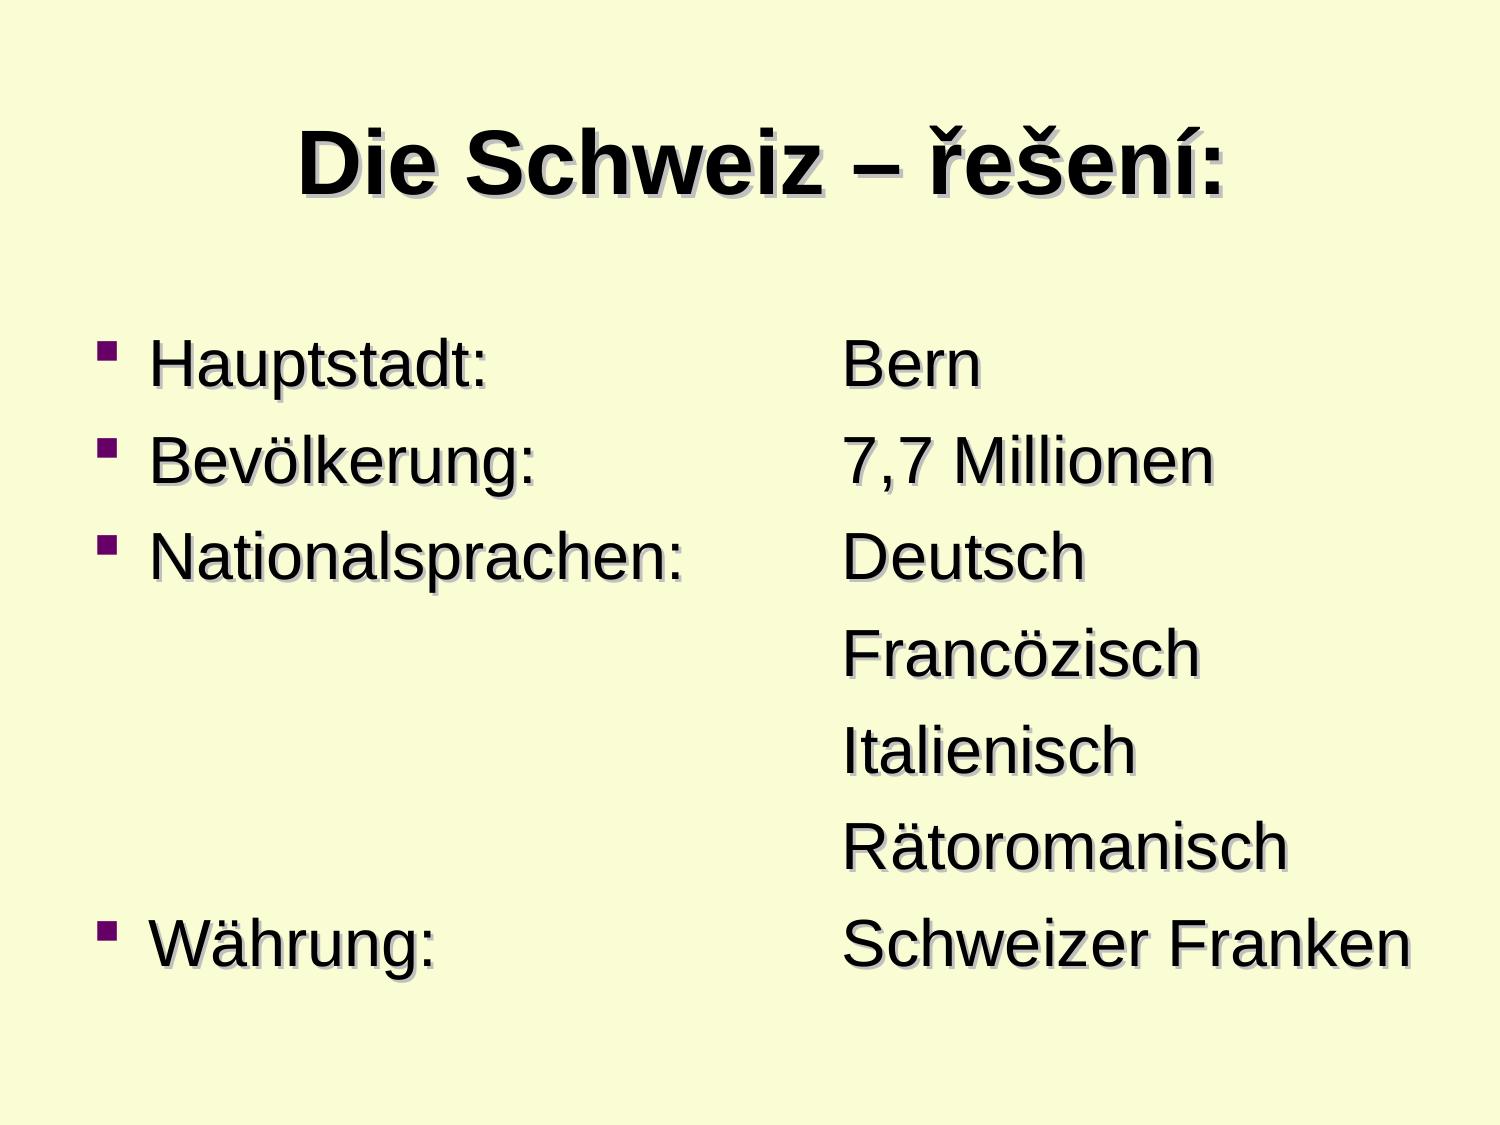

# Die Schweiz – řešení:
Hauptstadt: 			Bern
Bevölkerung: 		7,7 Millionen
Nationalsprachen:		Deutsch
 					Francözisch
						Italienisch
						Rätoromanisch
Währung: 			Schweizer Franken